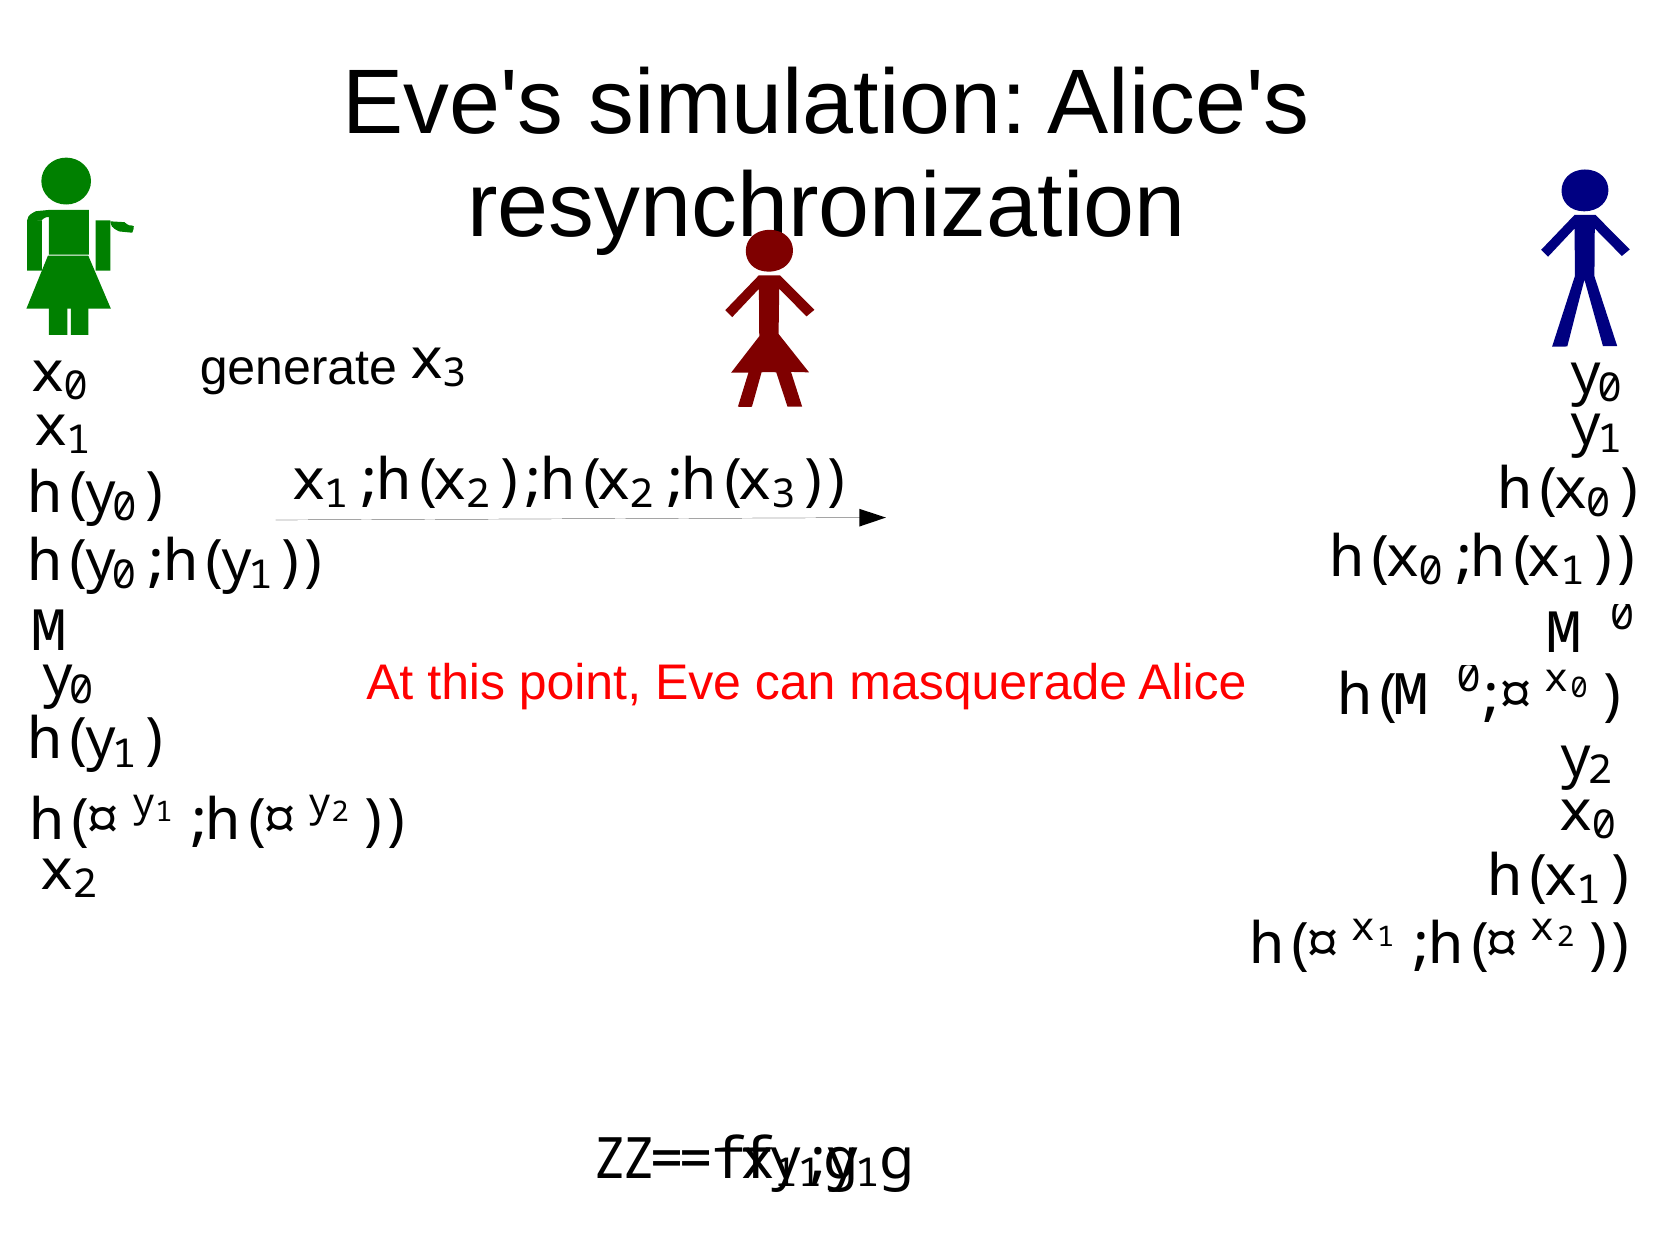

# Eve's simulation: Alice's resynchronization
generate
At this point, Eve can masquerade Alice